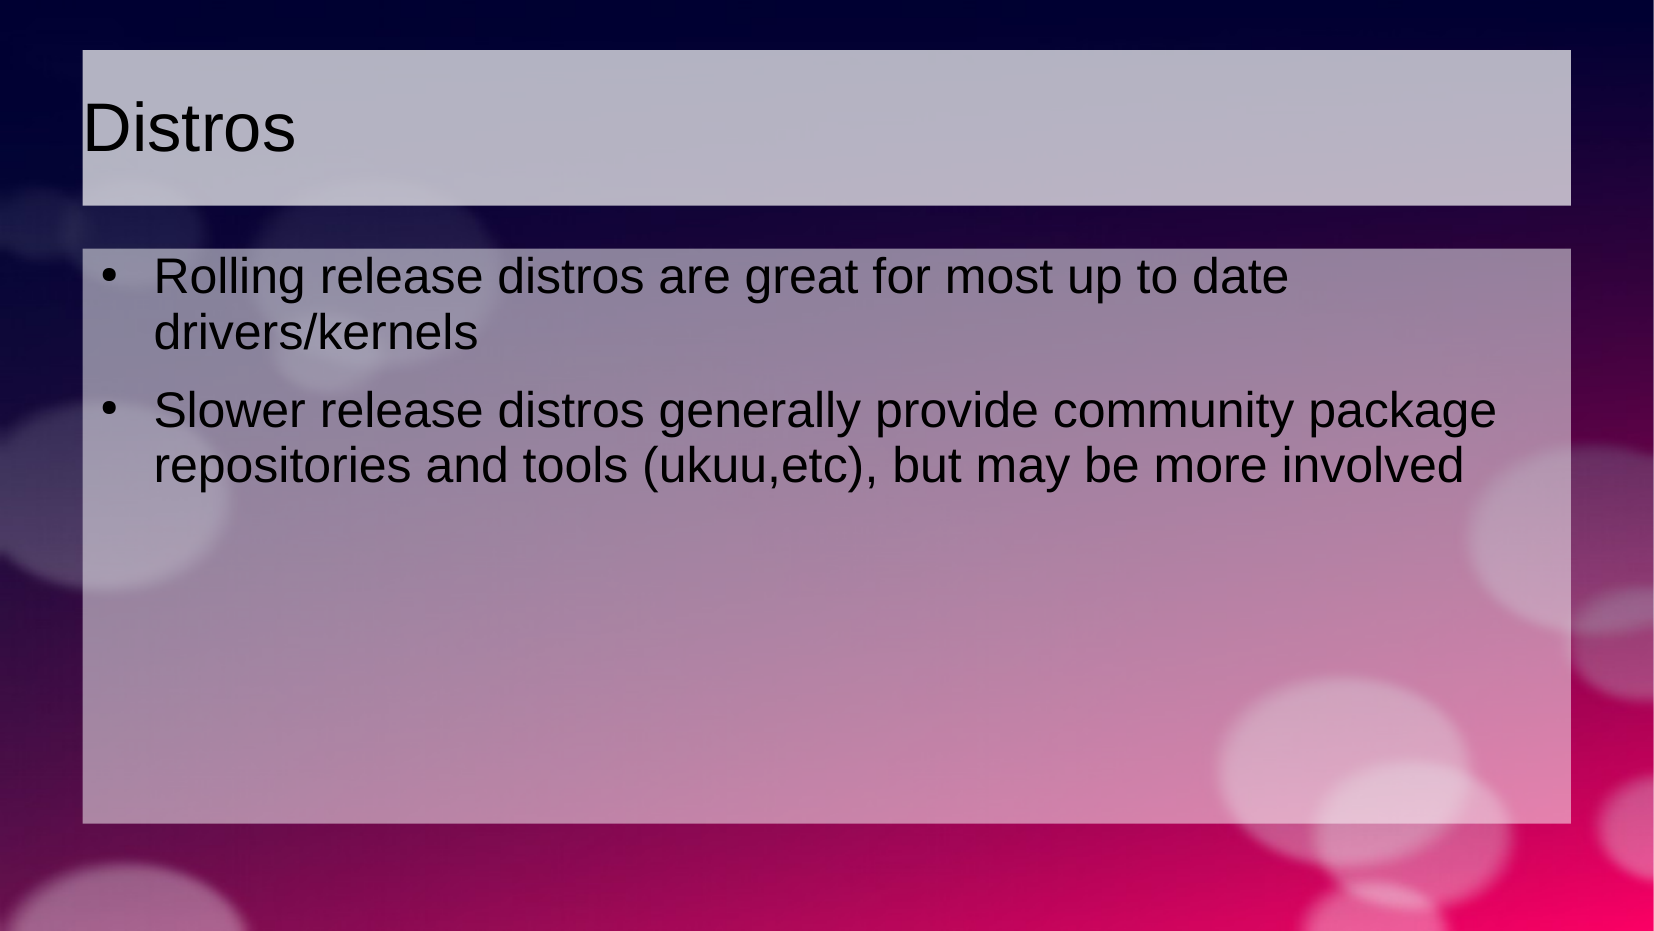

# Distros
Rolling release distros are great for most up to date drivers/kernels
Slower release distros generally provide community package repositories and tools (ukuu,etc), but may be more involved